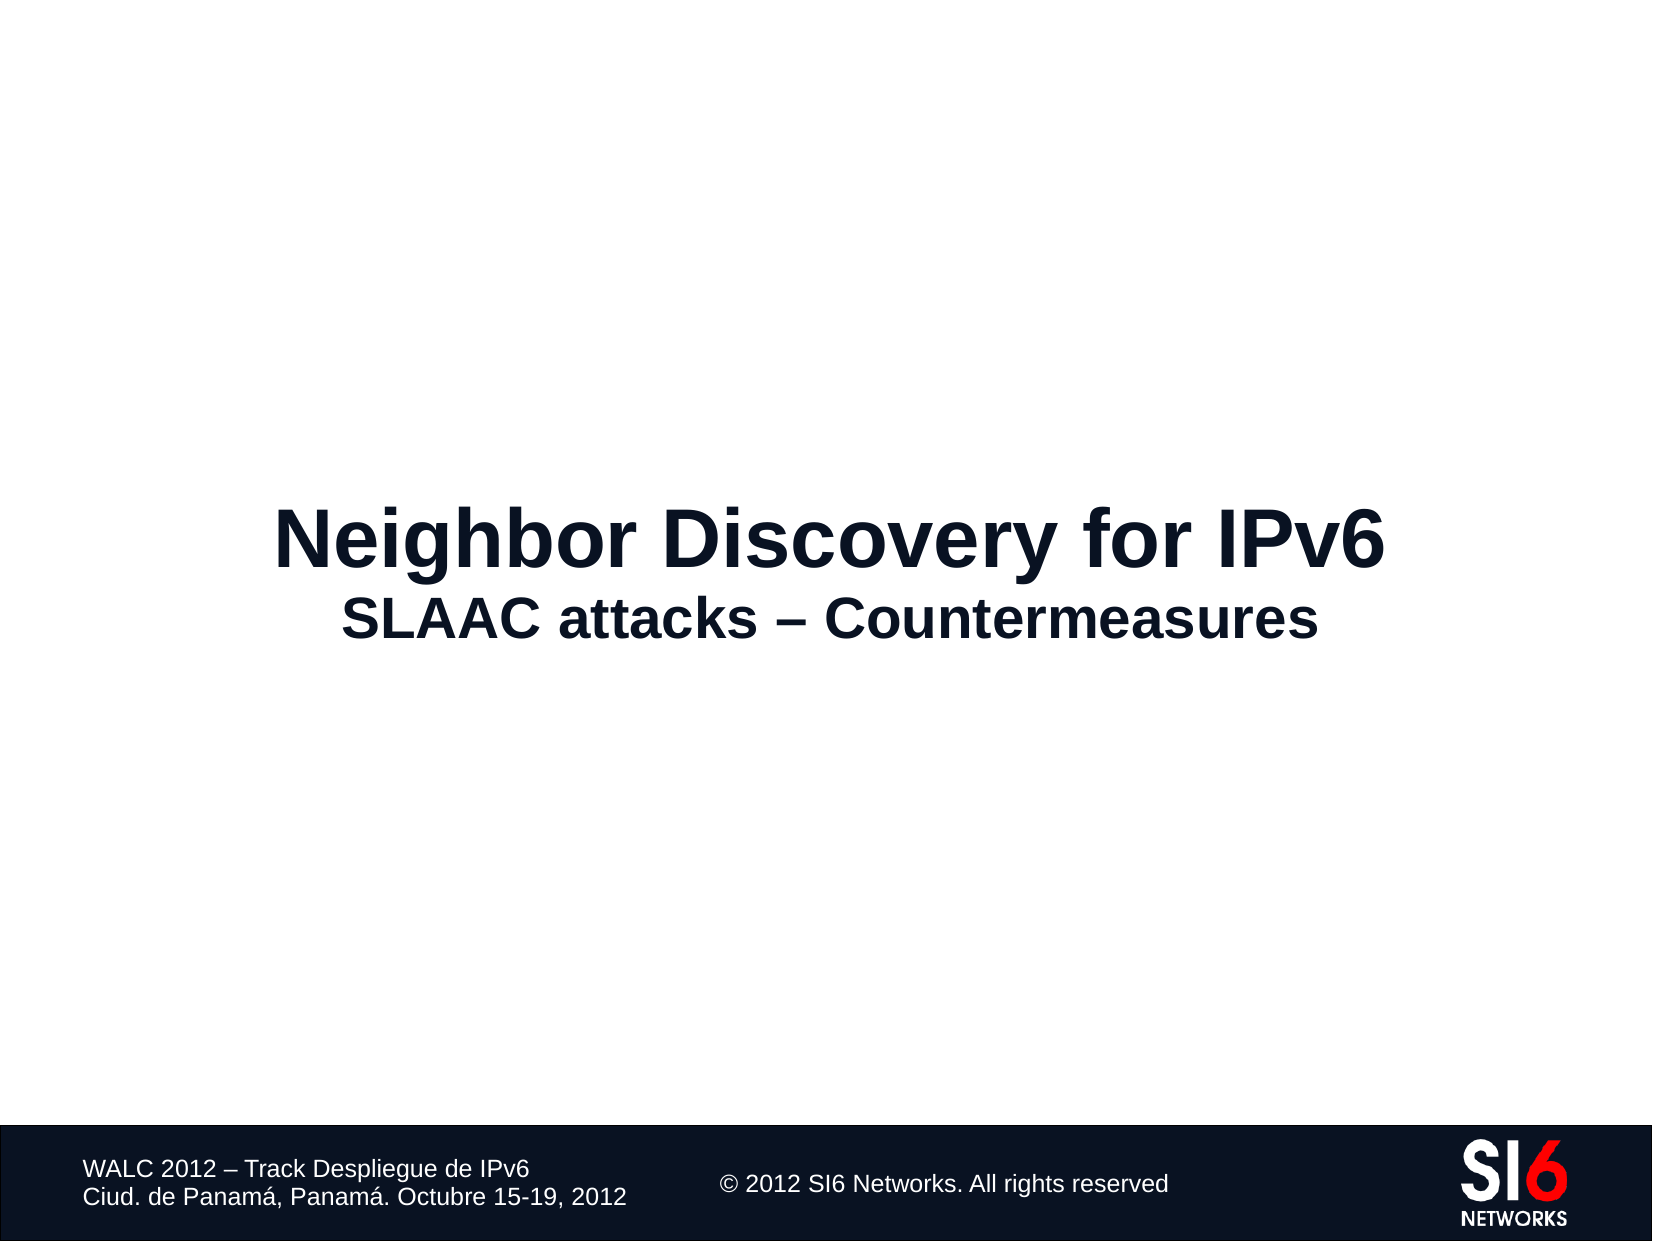

# Neighbor Discovery for IPv6 SLAAC attacks – Countermeasures
94